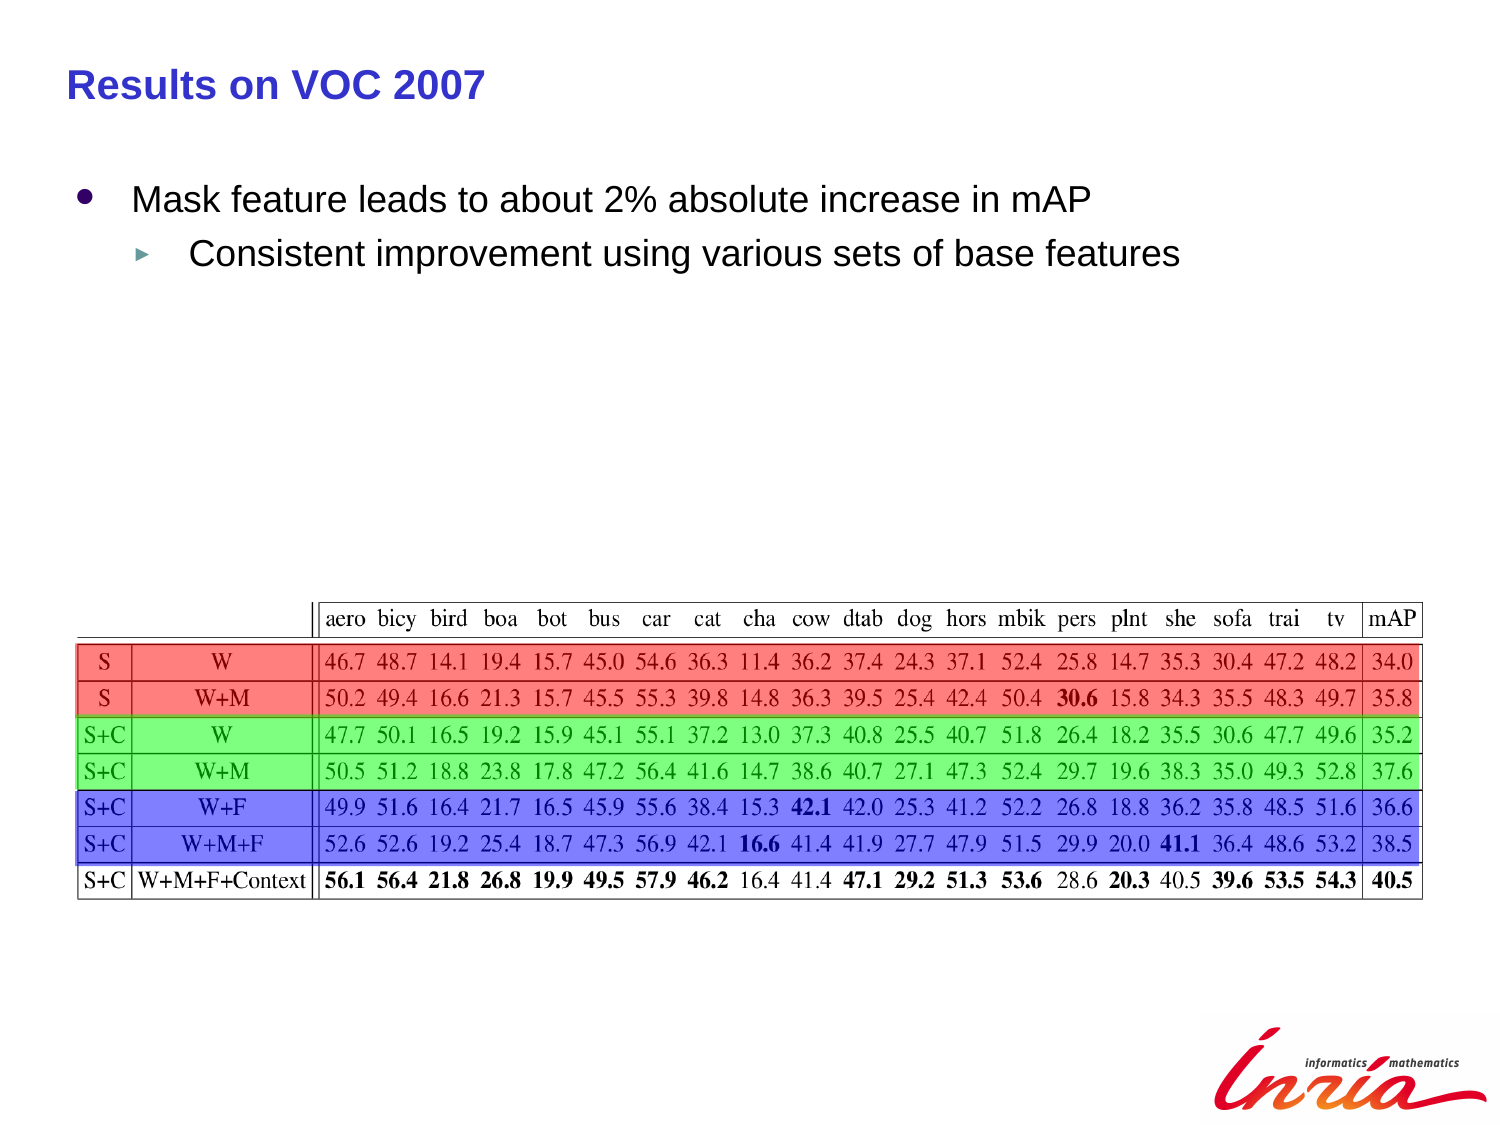

# Results on VOC 2007
Mask feature leads to about 2% absolute increase in mAP
Consistent improvement using various sets of base features